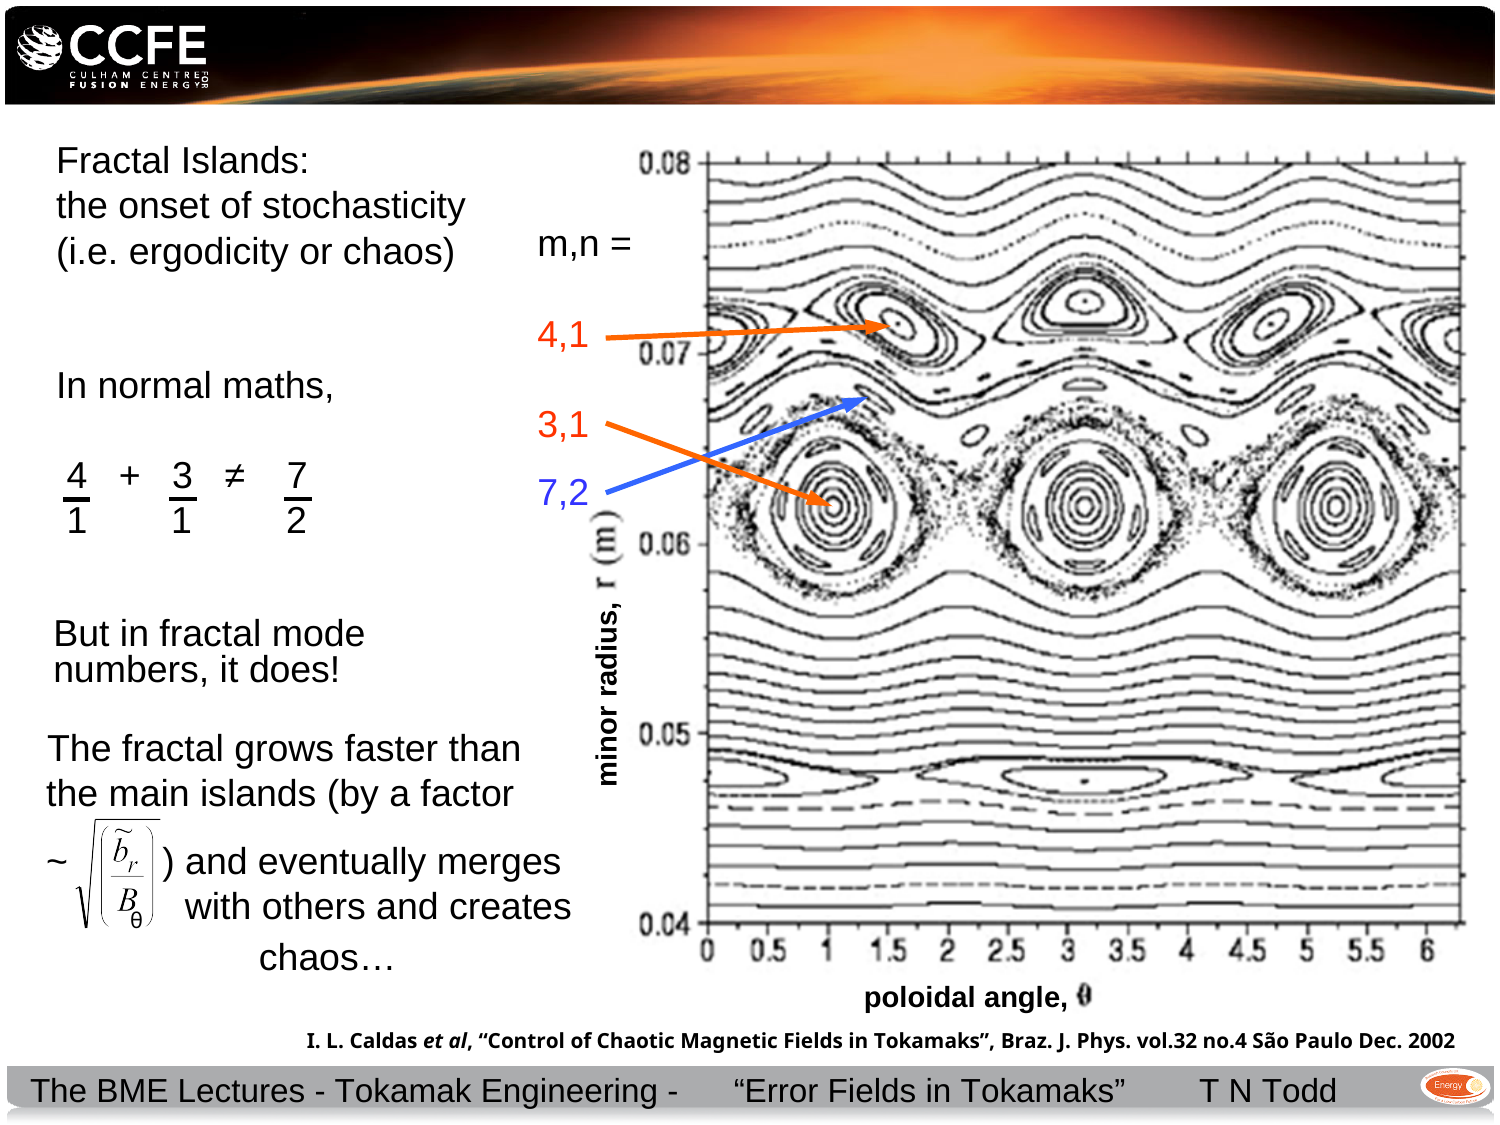

# Fractal Islands:
the onset of stochasticity
(i.e. ergodicity or chaos)
minor radius,
poloidal angle,
	m,n =
	4,1
	3,1
	7,2
	But in fractal mode numbers, it does!
In normal maths,
 4 + 3 ≠ 7
 1 1 2
 The fractal grows faster than the main islands (by a factor
	~ ) and eventually merges θ with others and creates 	 chaos…
I. L. Caldas et al, “Control of Chaotic Magnetic Fields in Tokamaks”, Braz. J. Phys. vol.32 no.4 São Paulo Dec. 2002